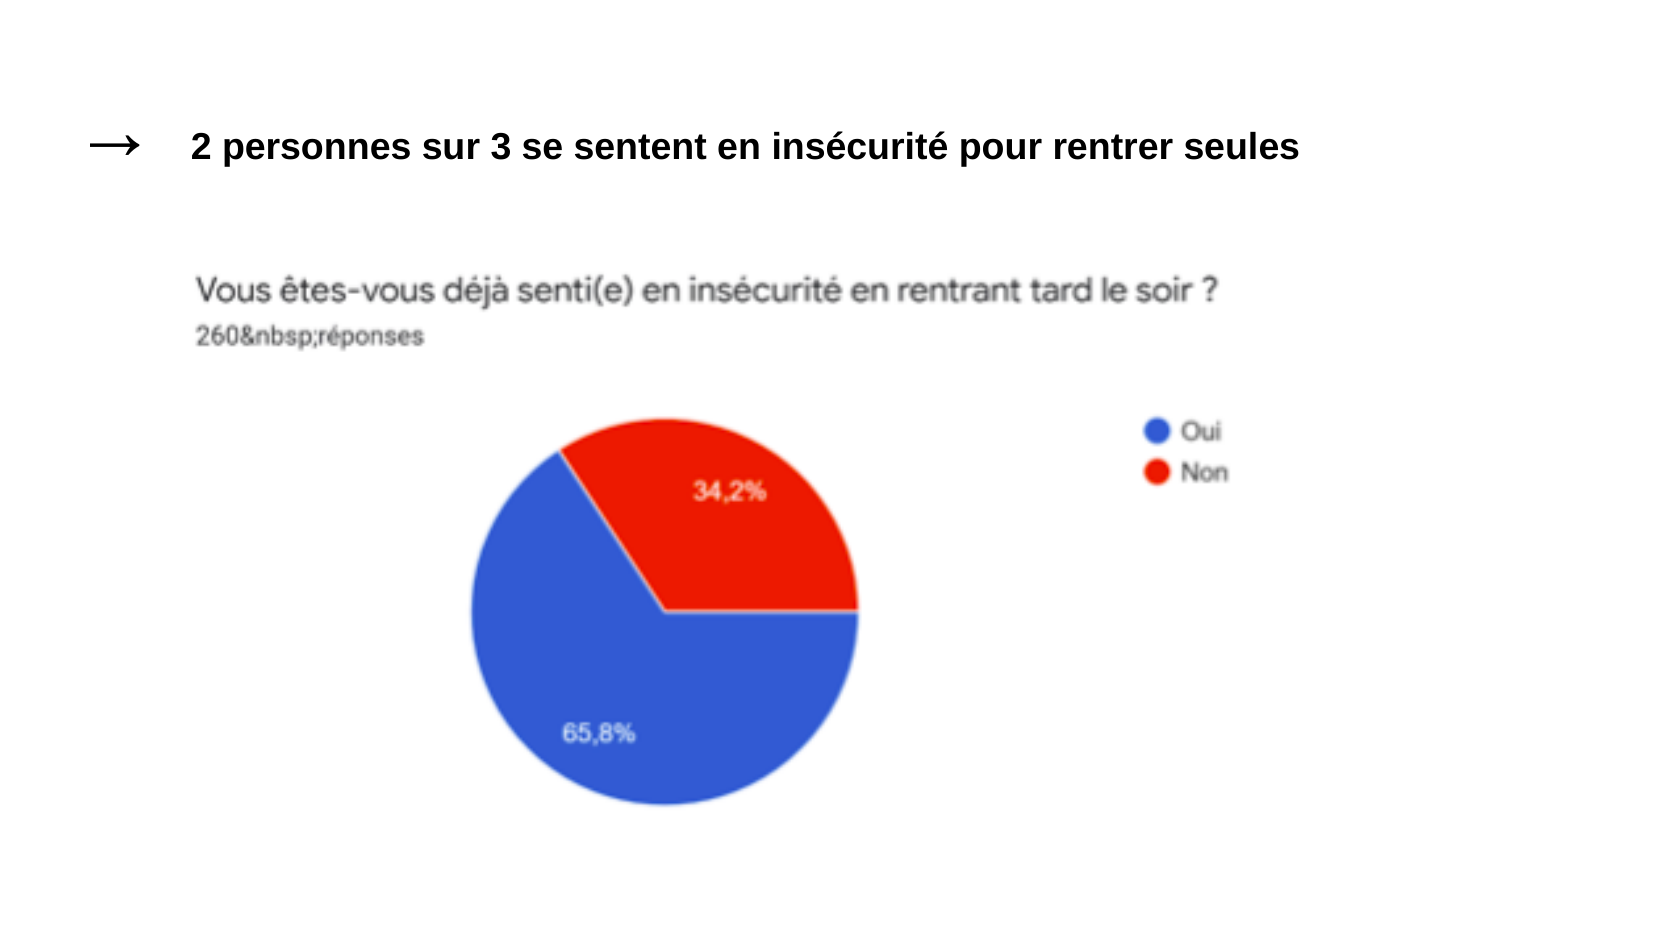

→ 2 personnes sur 3 se sentent en insécurité pour rentrer seules